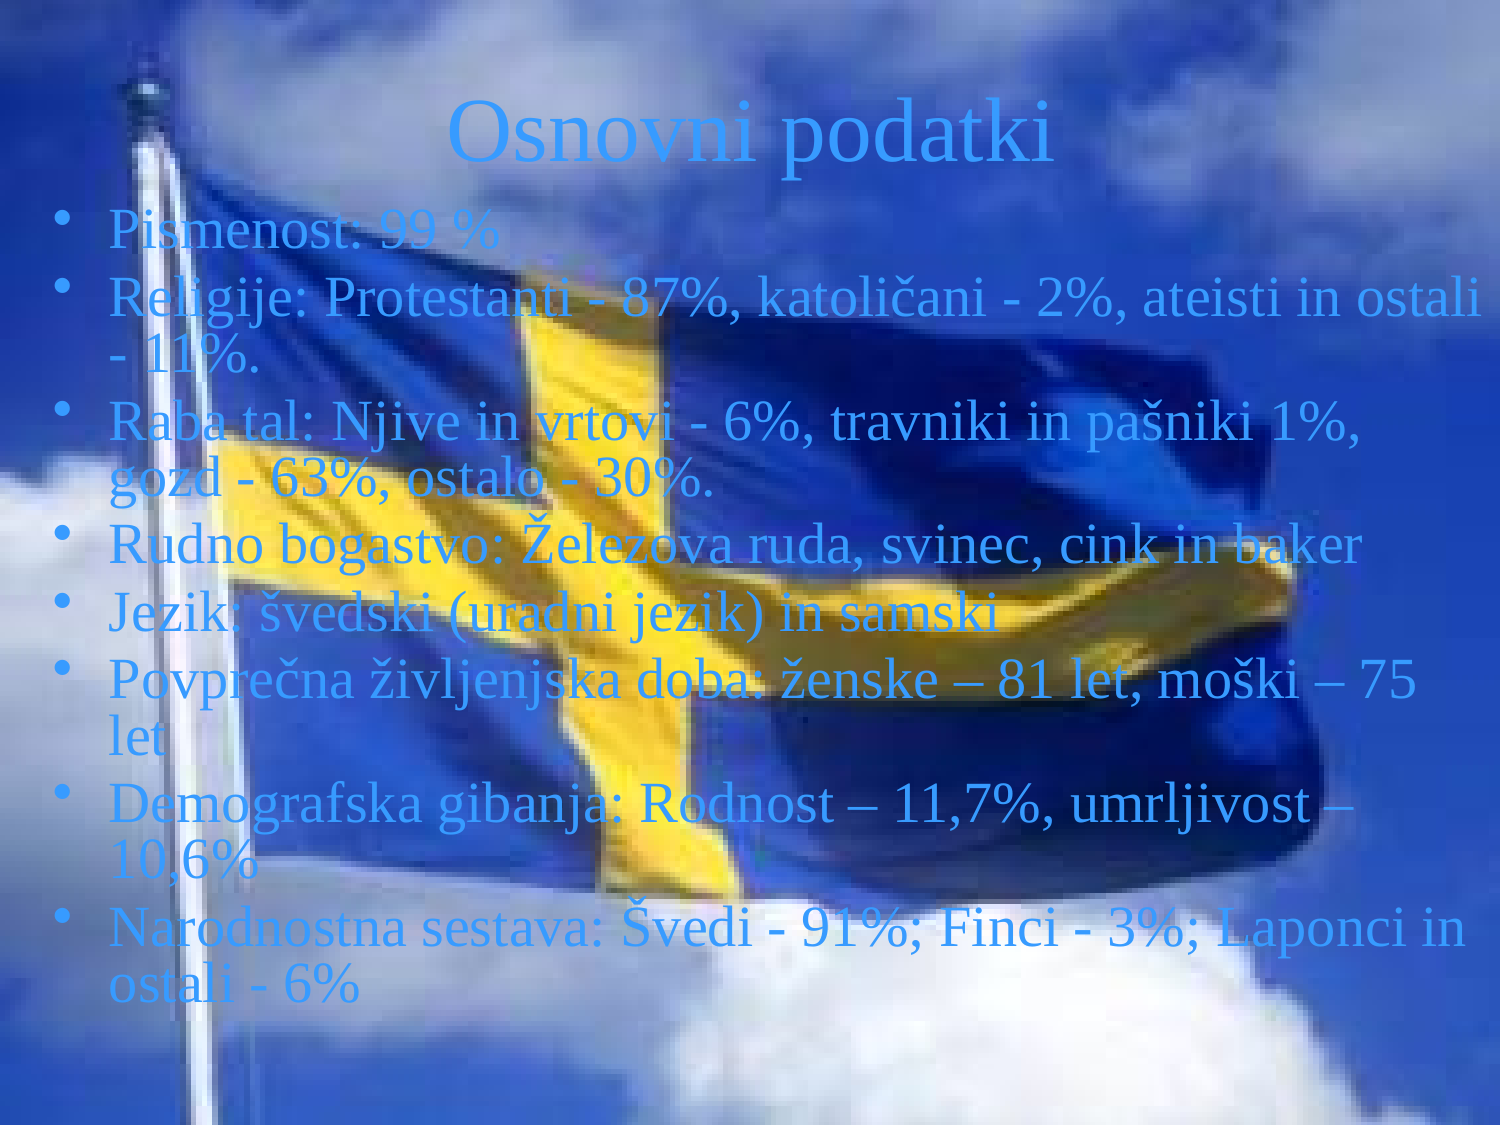

# Osnovni podatki
Pismenost: 99 %
Religije: Protestanti - 87%, katoličani - 2%, ateisti in ostali - 11%.
Raba tal: Njive in vrtovi - 6%, travniki in pašniki 1%, gozd - 63%, ostalo - 30%.
Rudno bogastvo: Železova ruda, svinec, cink in baker
Jezik: švedski (uradni jezik) in samski
Povprečna življenjska doba: ženske – 81 let, moški – 75 let
Demografska gibanja: Rodnost – 11,7%, umrljivost – 10,6%
Narodnostna sestava: Švedi - 91%; Finci - 3%; Laponci in ostali - 6%